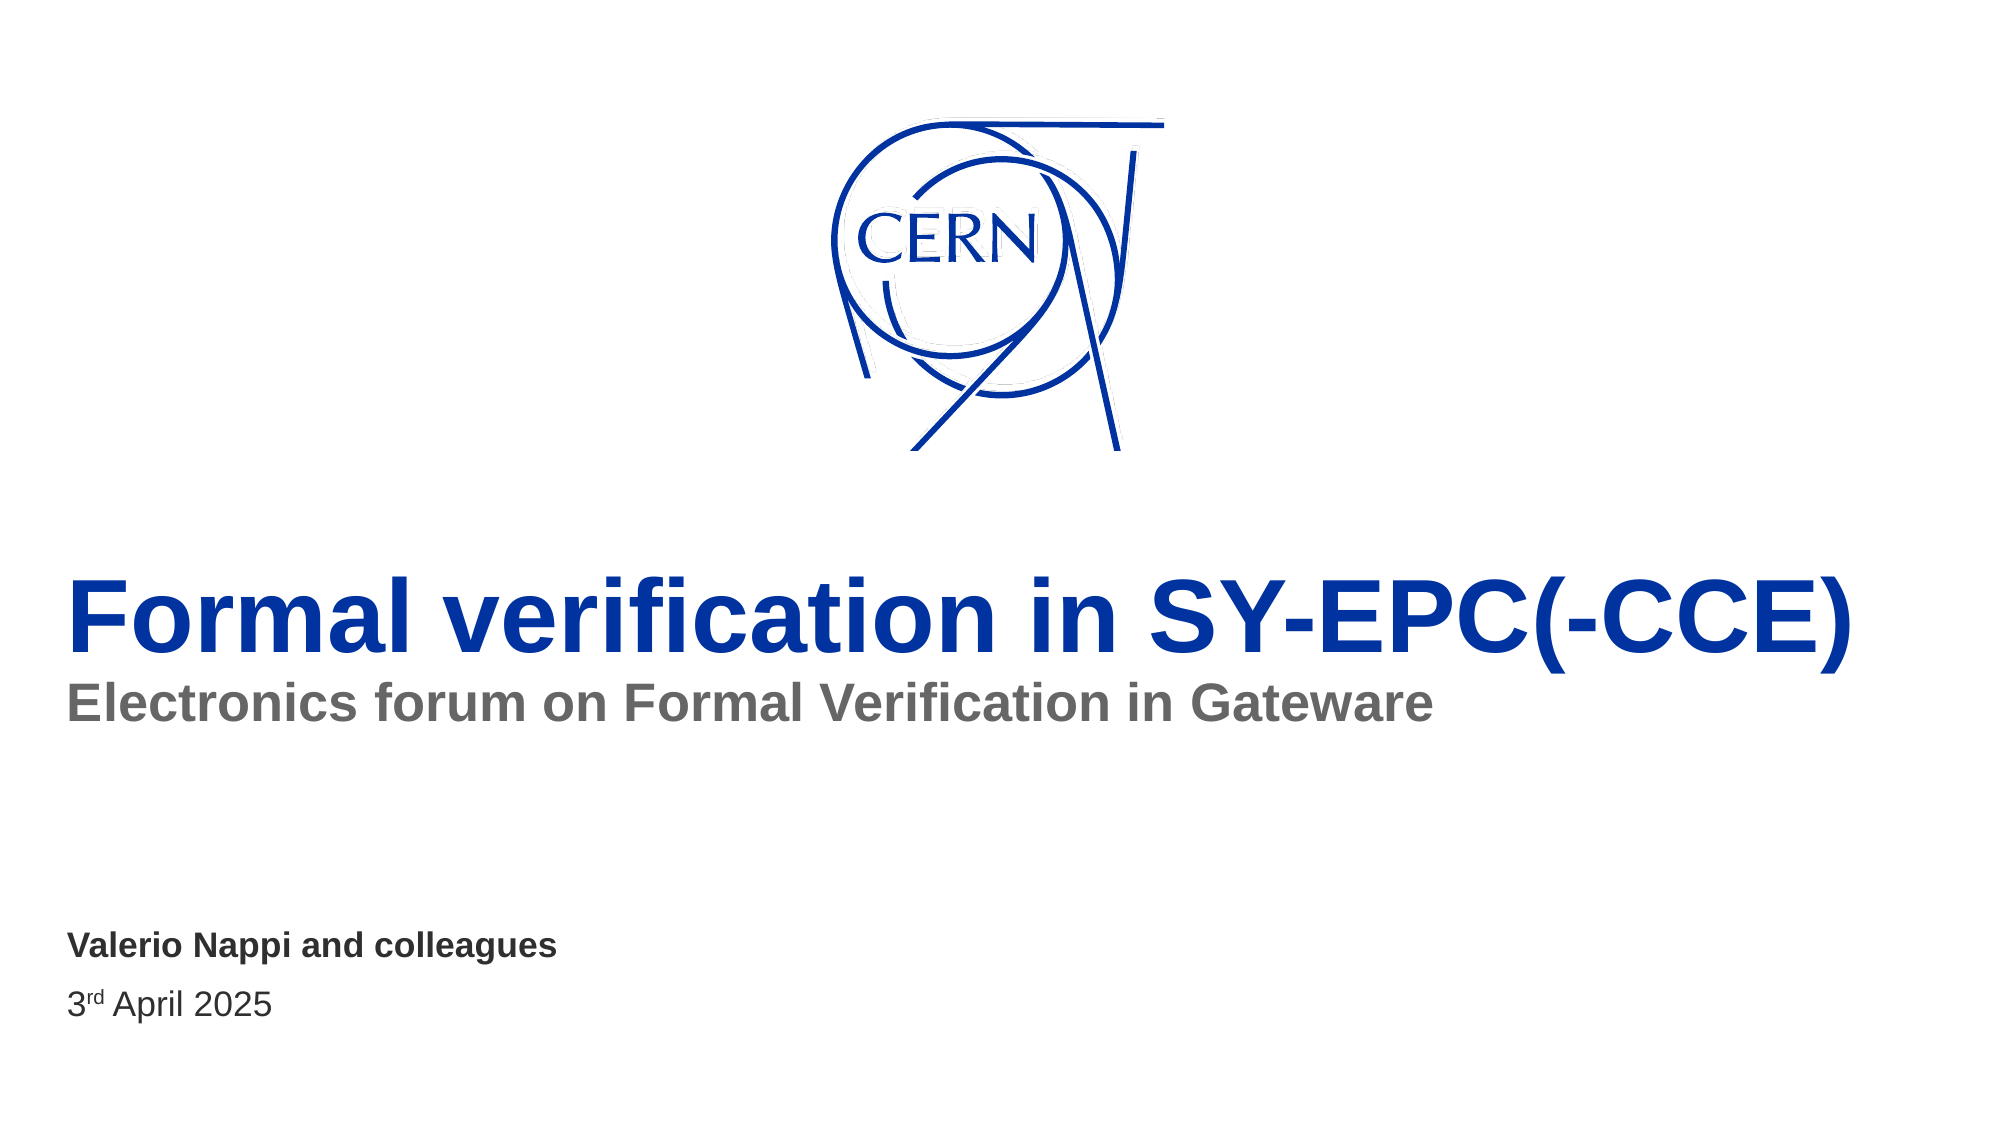

# Formal verification in SY-EPC(-CCE) Electronics forum on Formal Verification in Gateware
Valerio Nappi and colleagues
3rd April 2025